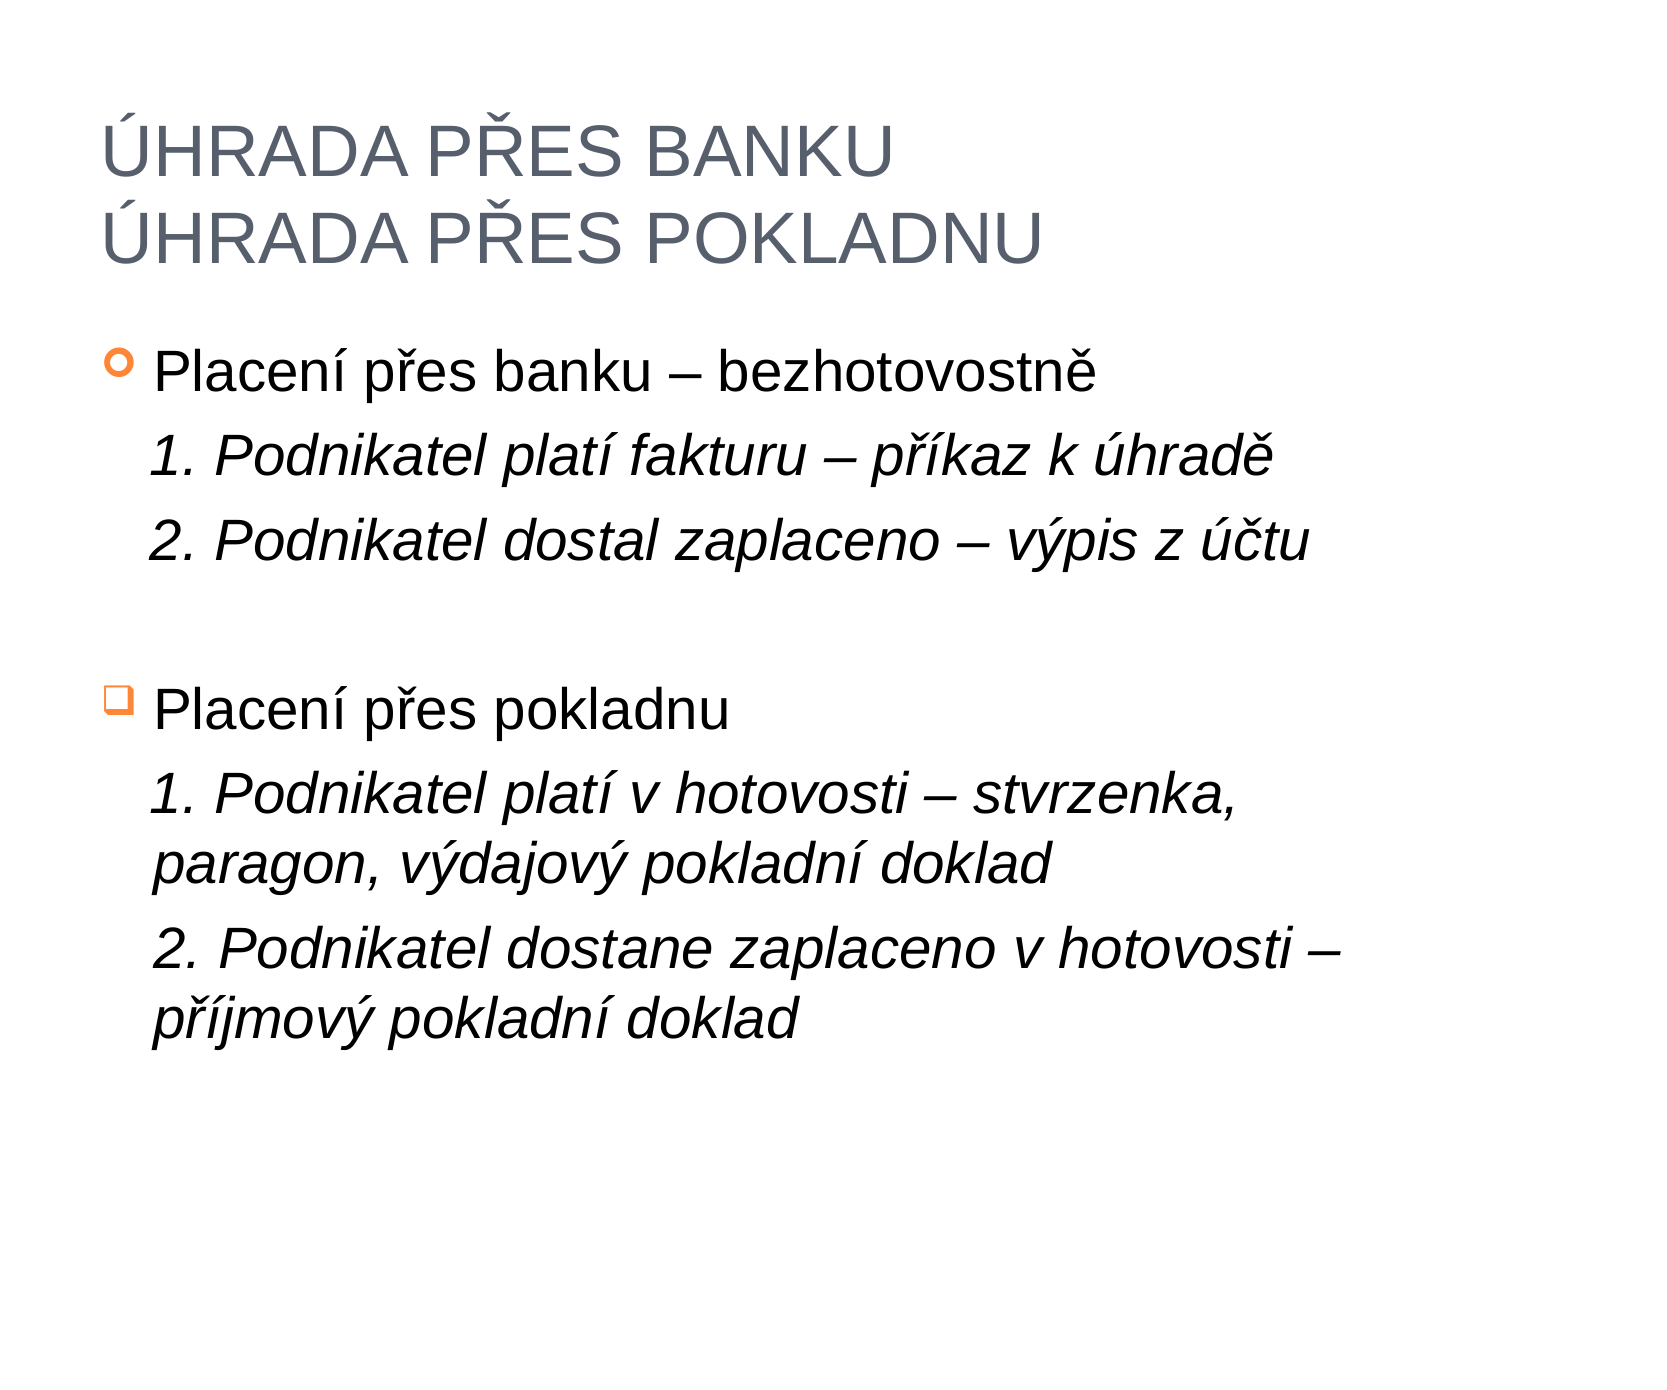

# ÚHRADA PŘES BANKU ÚHRADA PŘES POKLADNU
Placení přes banku – bezhotovostně
 1. Podnikatel platí fakturu – příkaz k úhradě
 2. Podnikatel dostal zaplaceno – výpis z účtu
Placení přes pokladnu
 1. Podnikatel platí v hotovosti – stvrzenka, paragon, výdajový pokladní doklad
	2. Podnikatel dostane zaplaceno v hotovosti – příjmový pokladní doklad